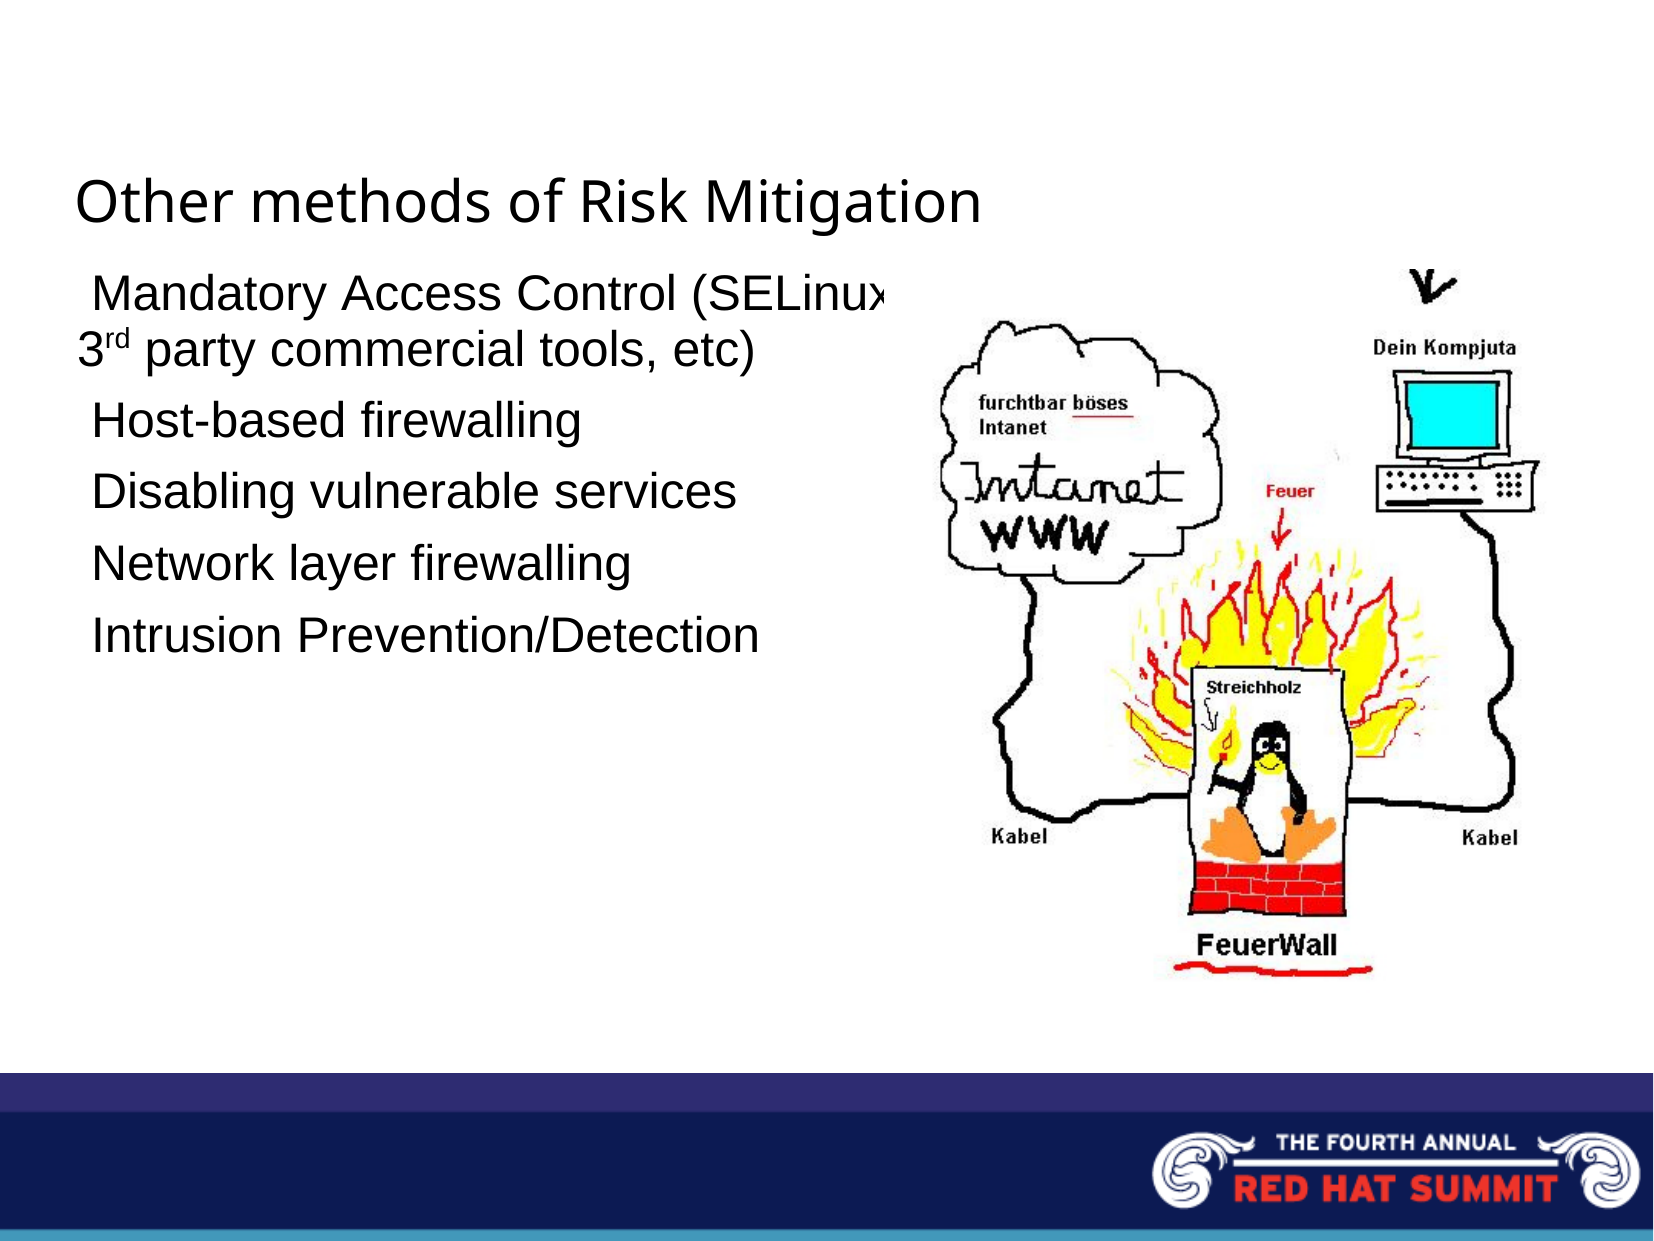

# Other methods of Risk Mitigation
 Mandatory Access Control (SELinux, 3rd party commercial tools, etc)
 Host-based firewalling
 Disabling vulnerable services
 Network layer firewalling
 Intrusion Prevention/Detection